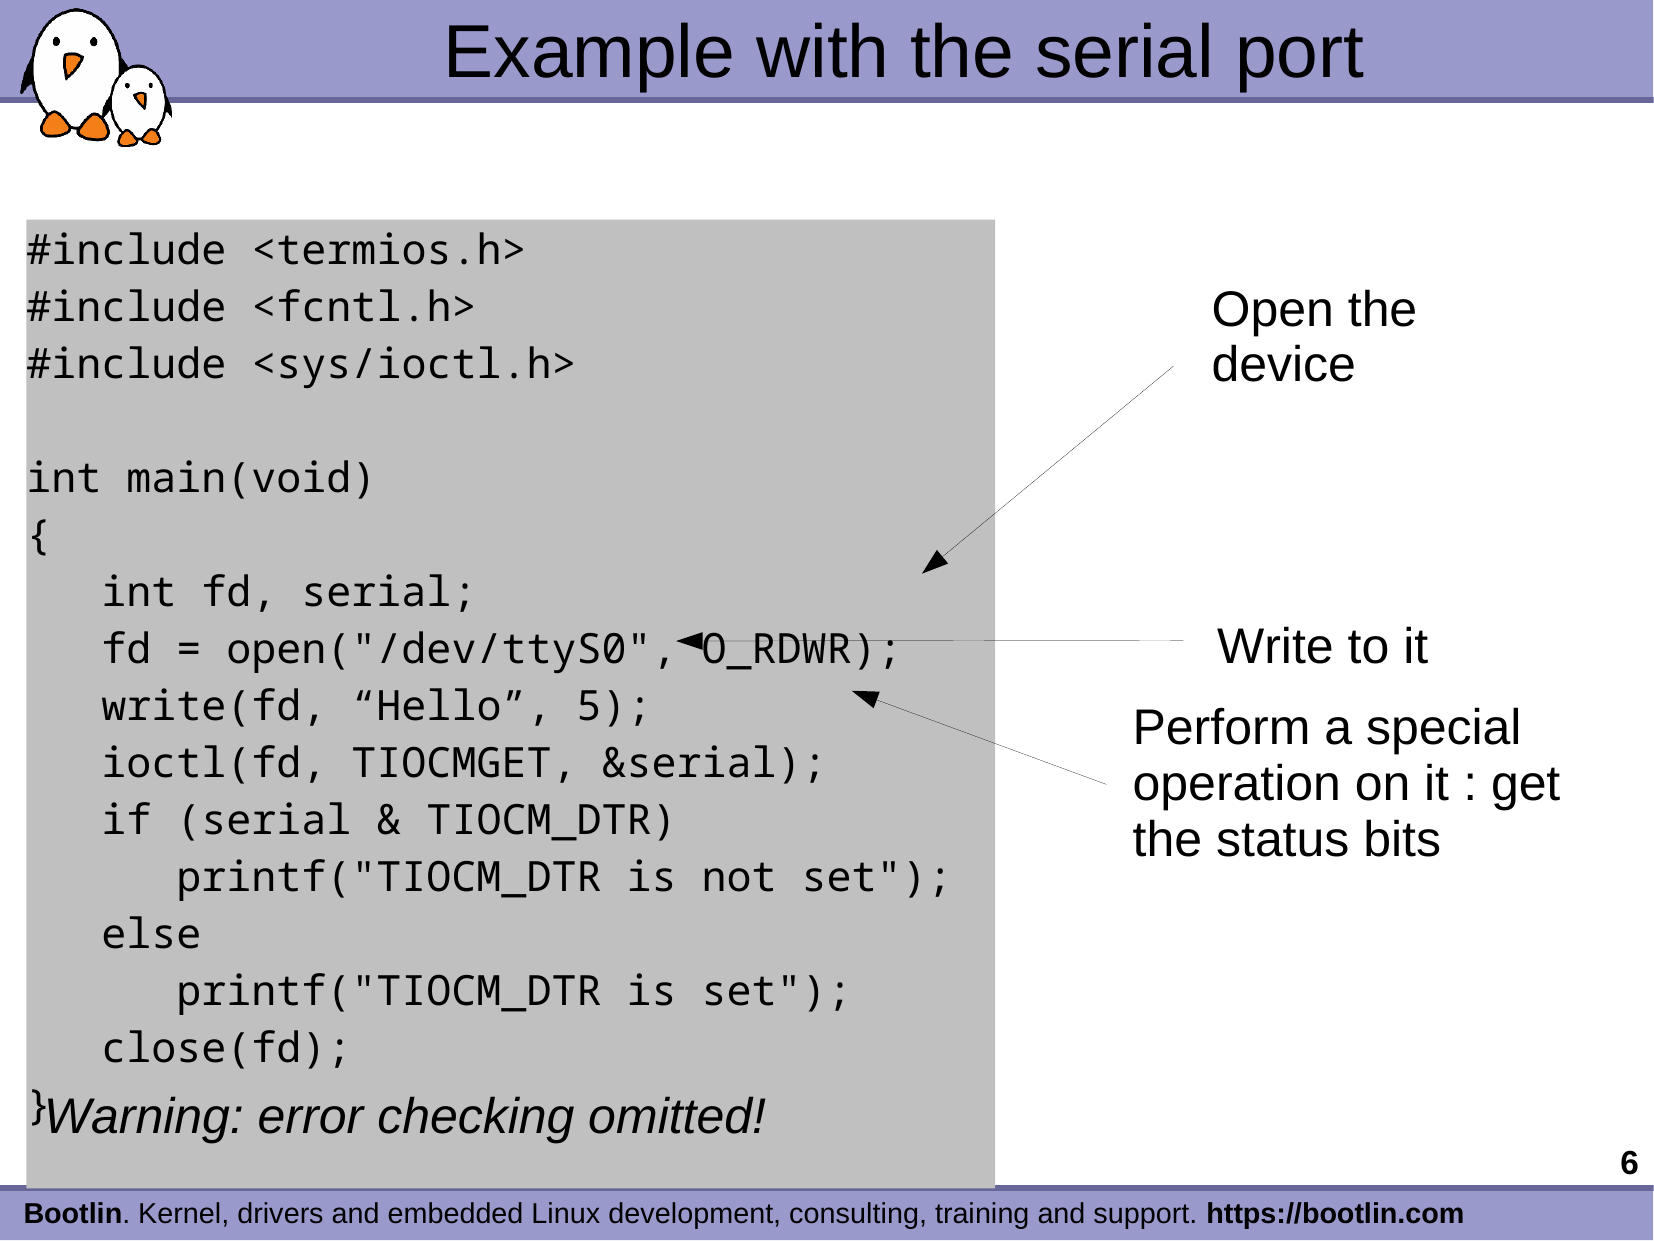

# Example with the serial port
#include <termios.h>
#include <fcntl.h>
#include <sys/ioctl.h>
int main(void)
{
	int fd, serial;
	fd = open("/dev/ttyS0", O_RDWR);
	write(fd, “Hello”, 5);
	ioctl(fd, TIOCMGET, &serial);
	if (serial & TIOCM_DTR)
		printf("TIOCM_DTR is not set");
	else
		printf("TIOCM_DTR is set");
	close(fd);
}
Open the device
Write to it
Perform a special operation on it : get the status bits
Warning: error checking omitted!